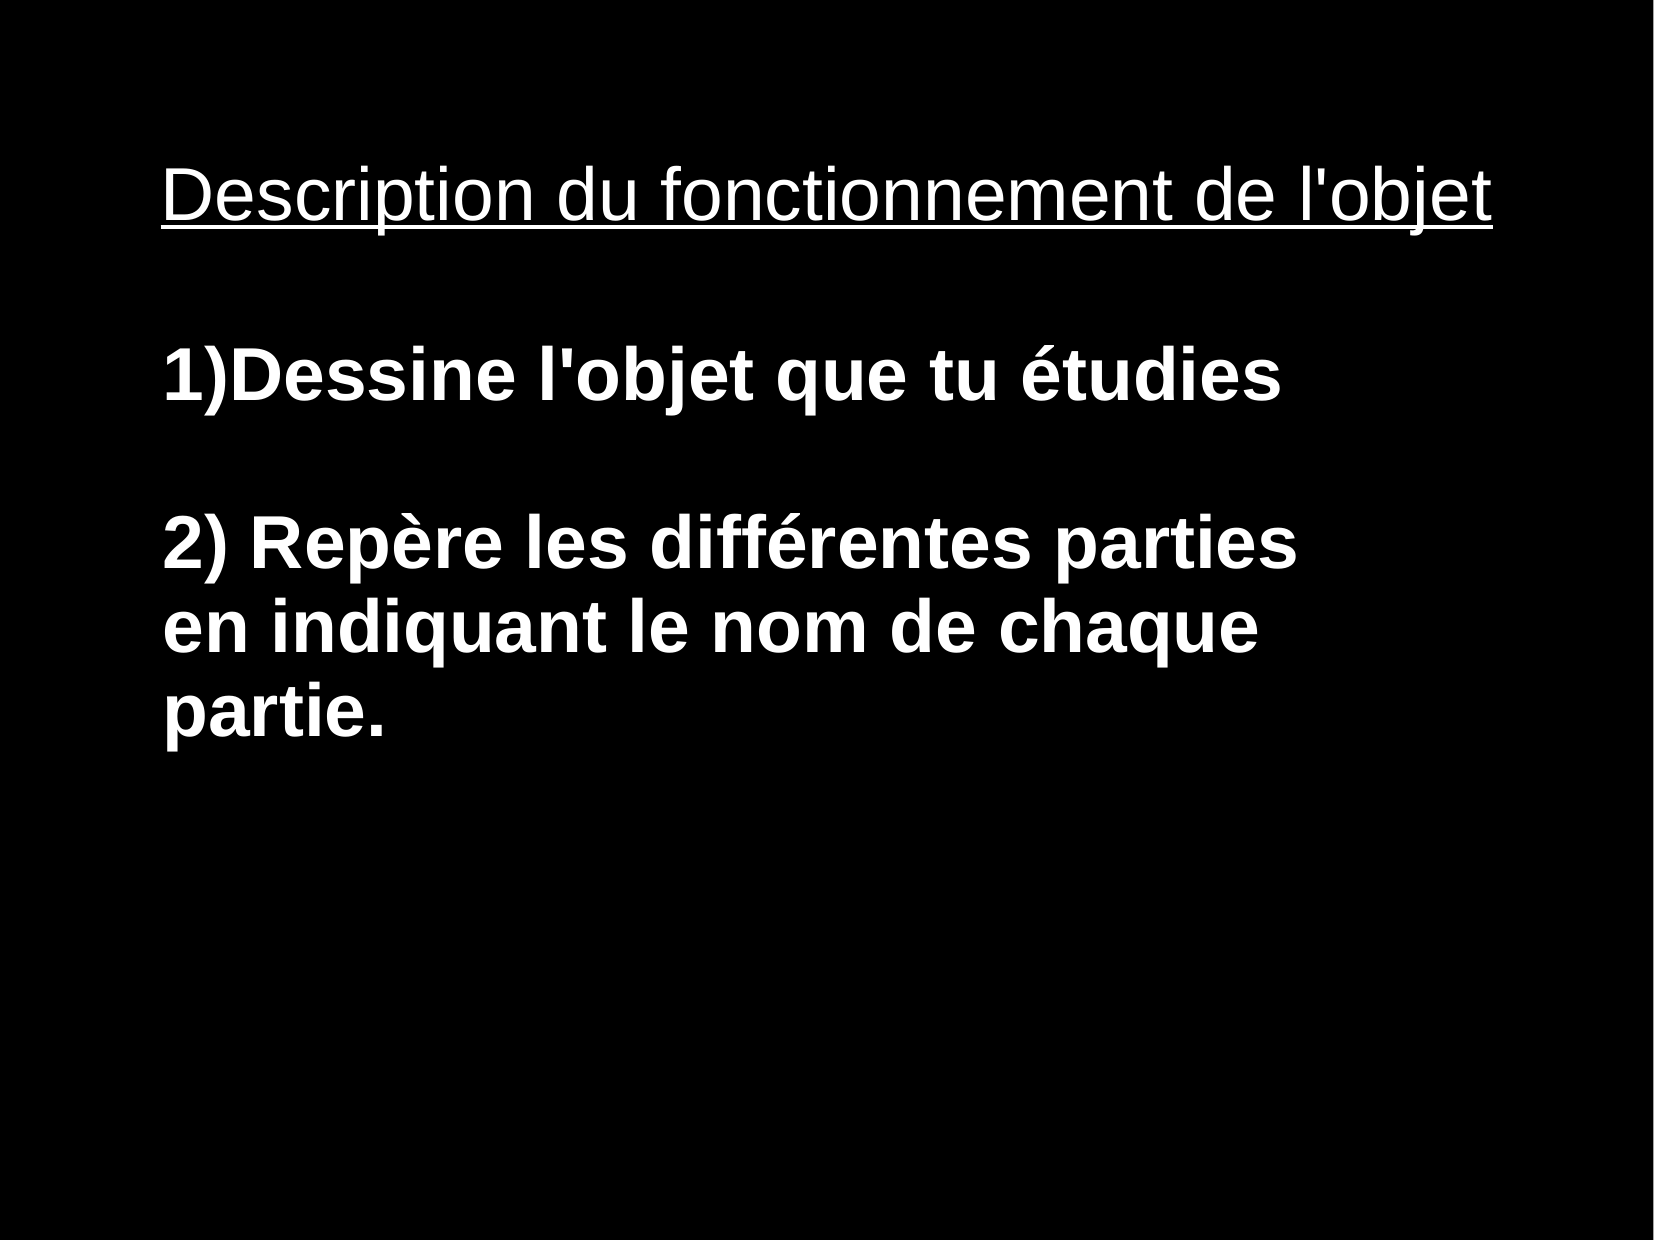

# Description du fonctionnement de l'objet
1)Dessine l'objet que tu étudies
2) Repère les différentes parties en indiquant le nom de chaque partie.